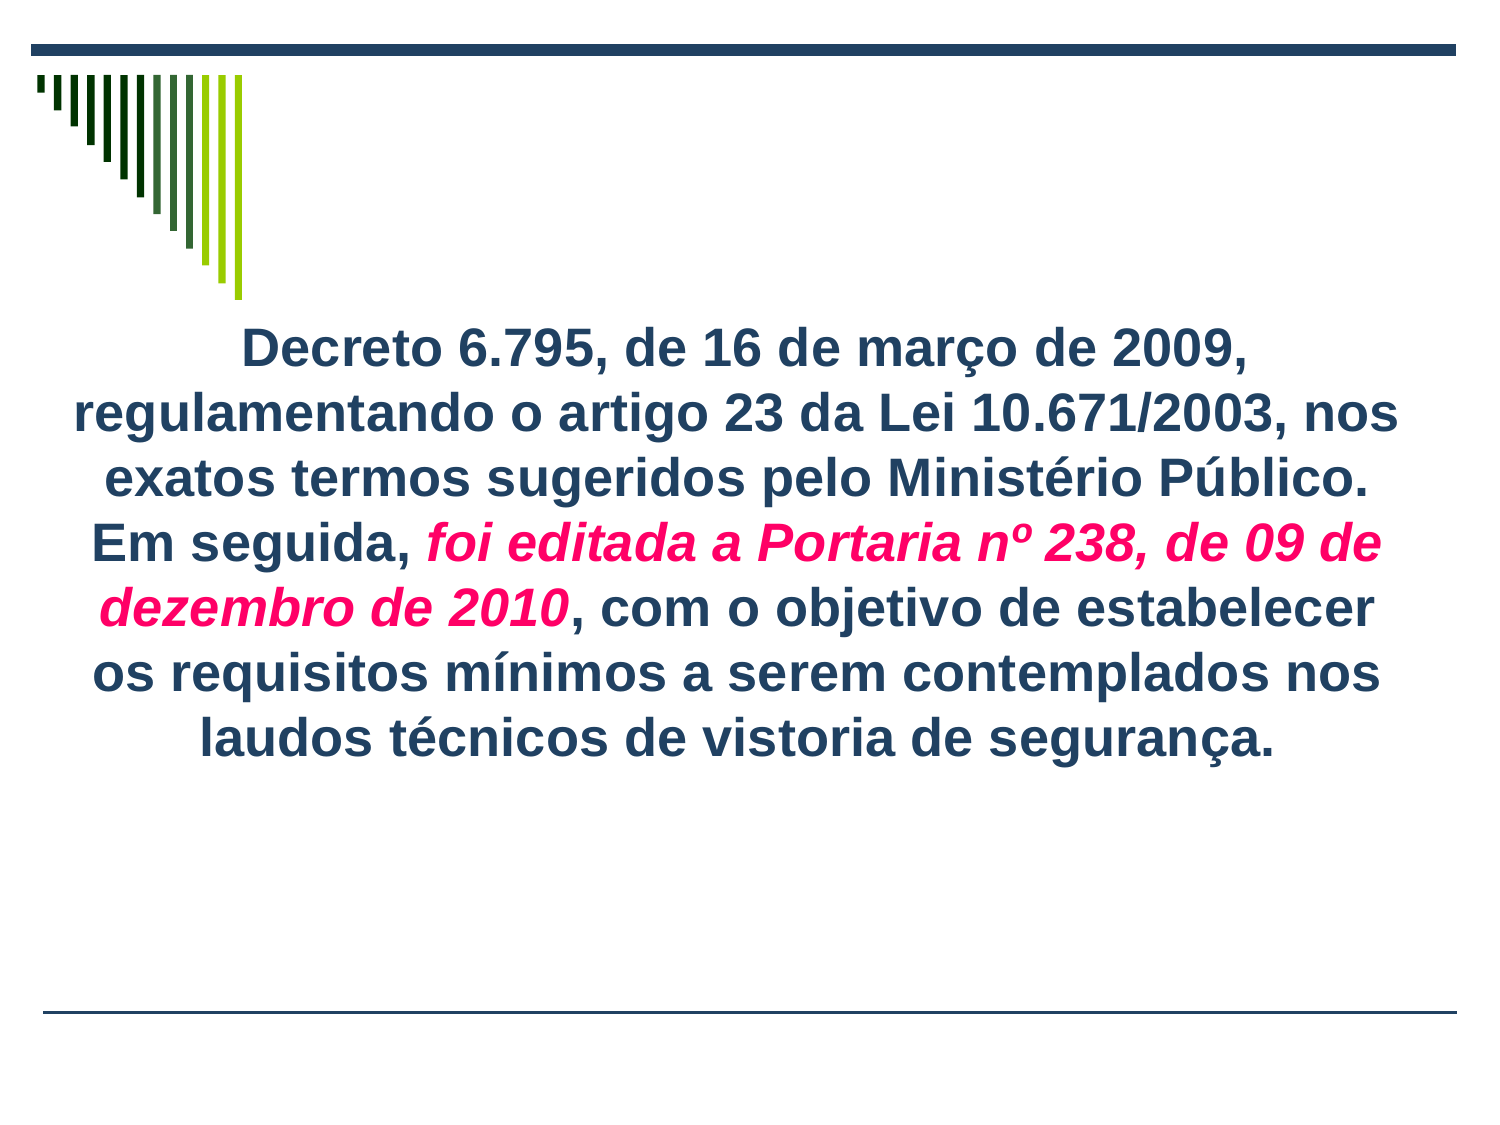

# Decreto 6.795, de 16 de março de 2009, regulamentando o artigo 23 da Lei 10.671/2003, nos exatos termos sugeridos pelo Ministério Público. Em seguida, foi editada a Portaria nº 238, de 09 de dezembro de 2010, com o objetivo de estabelecer os requisitos mínimos a serem contemplados nos laudos técnicos de vistoria de segurança.